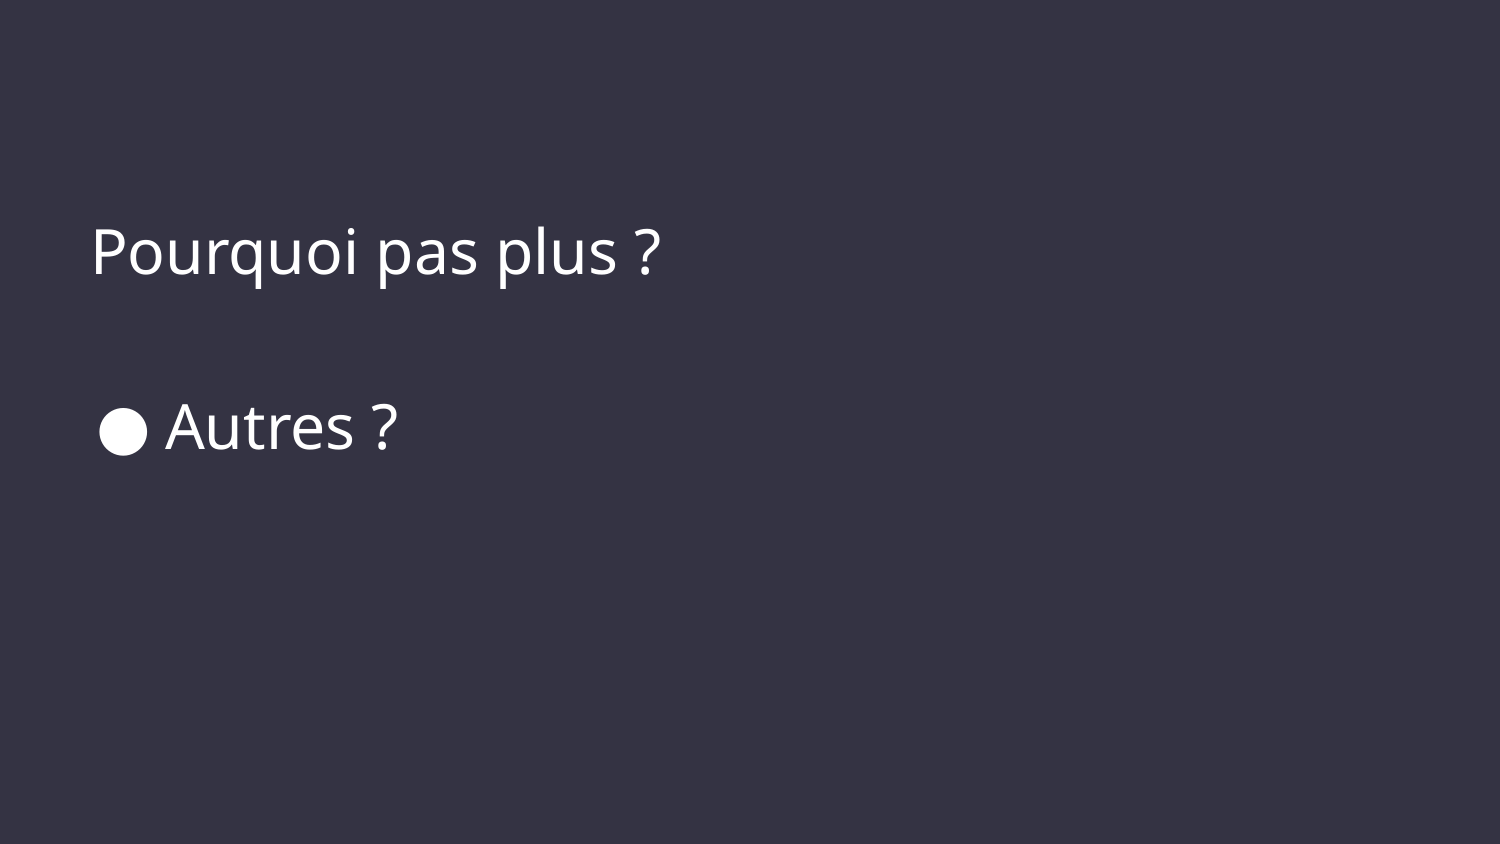

# Pourquoi pas plus ?
Autres ?